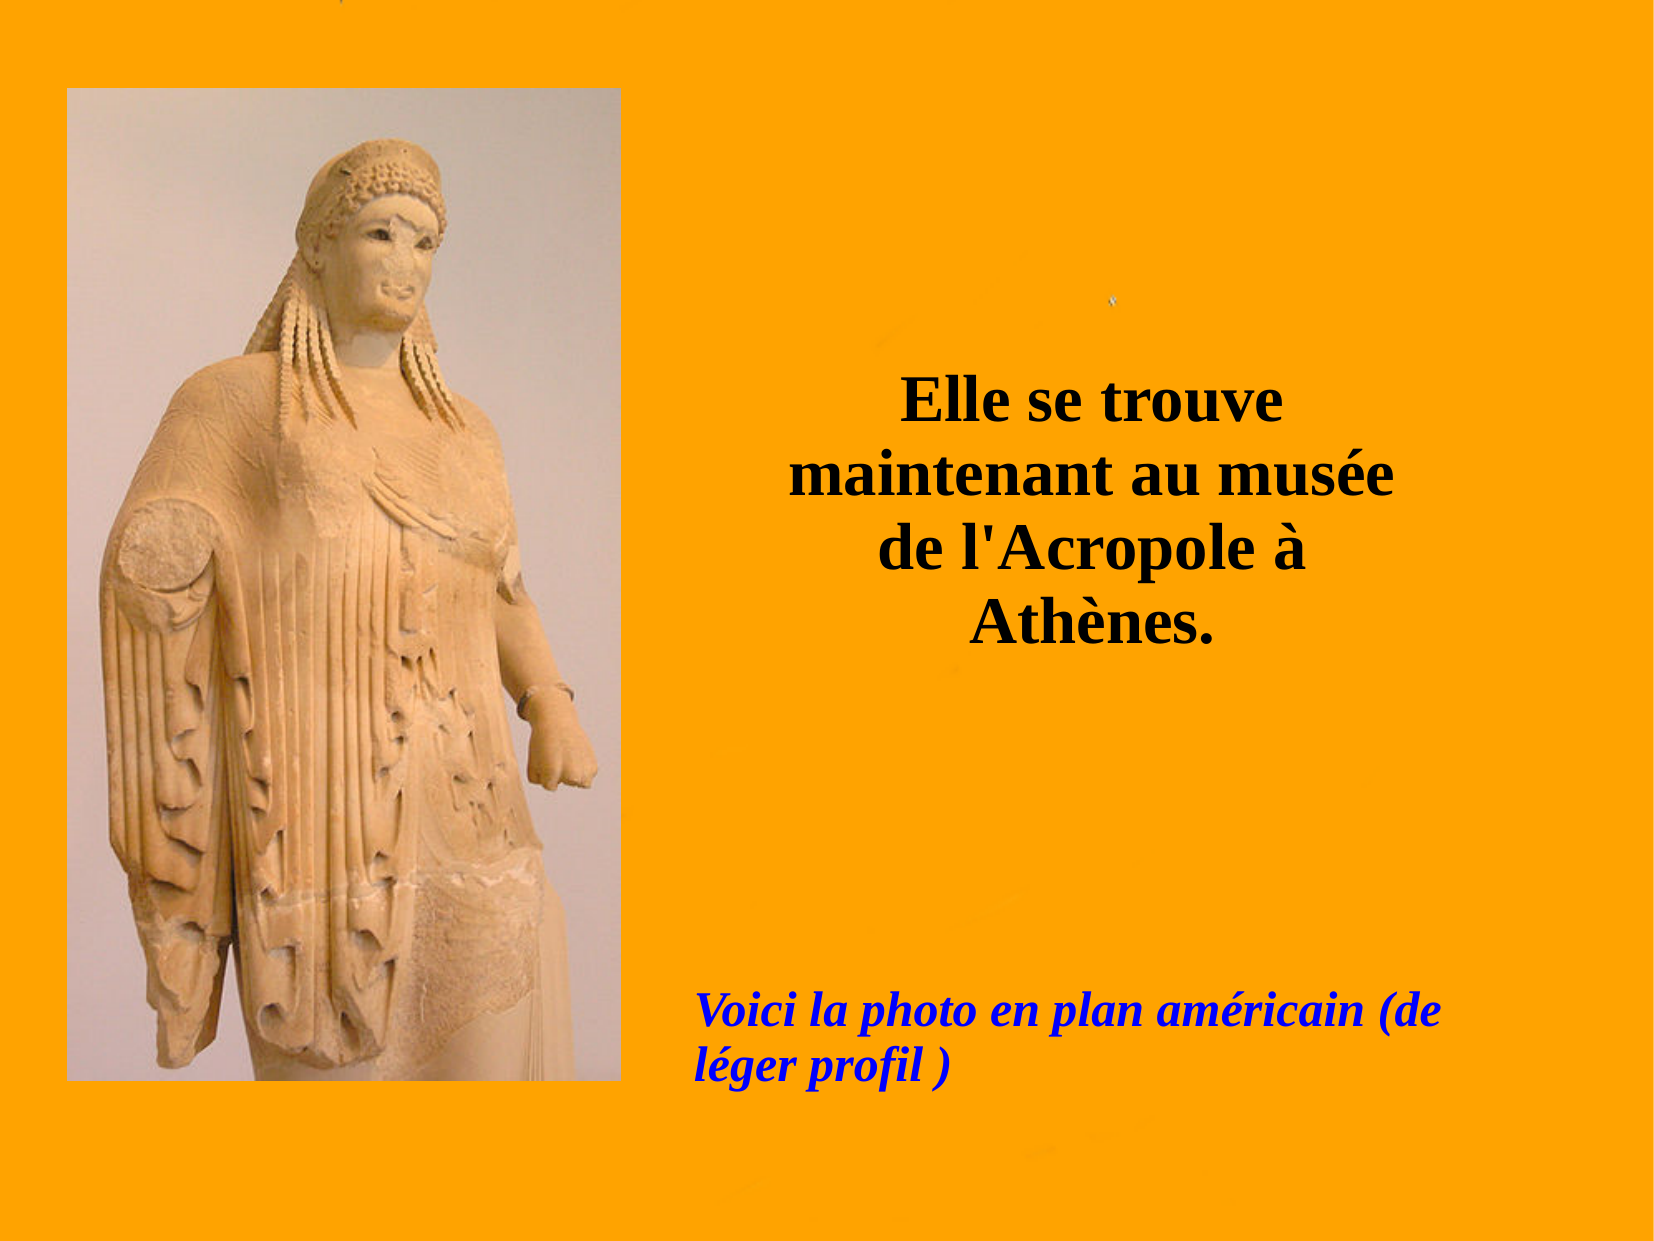

Elle se trouve maintenant au musée
de l'Acropole à Athènes.
Voici la photo en plan américain (de 	léger profil )